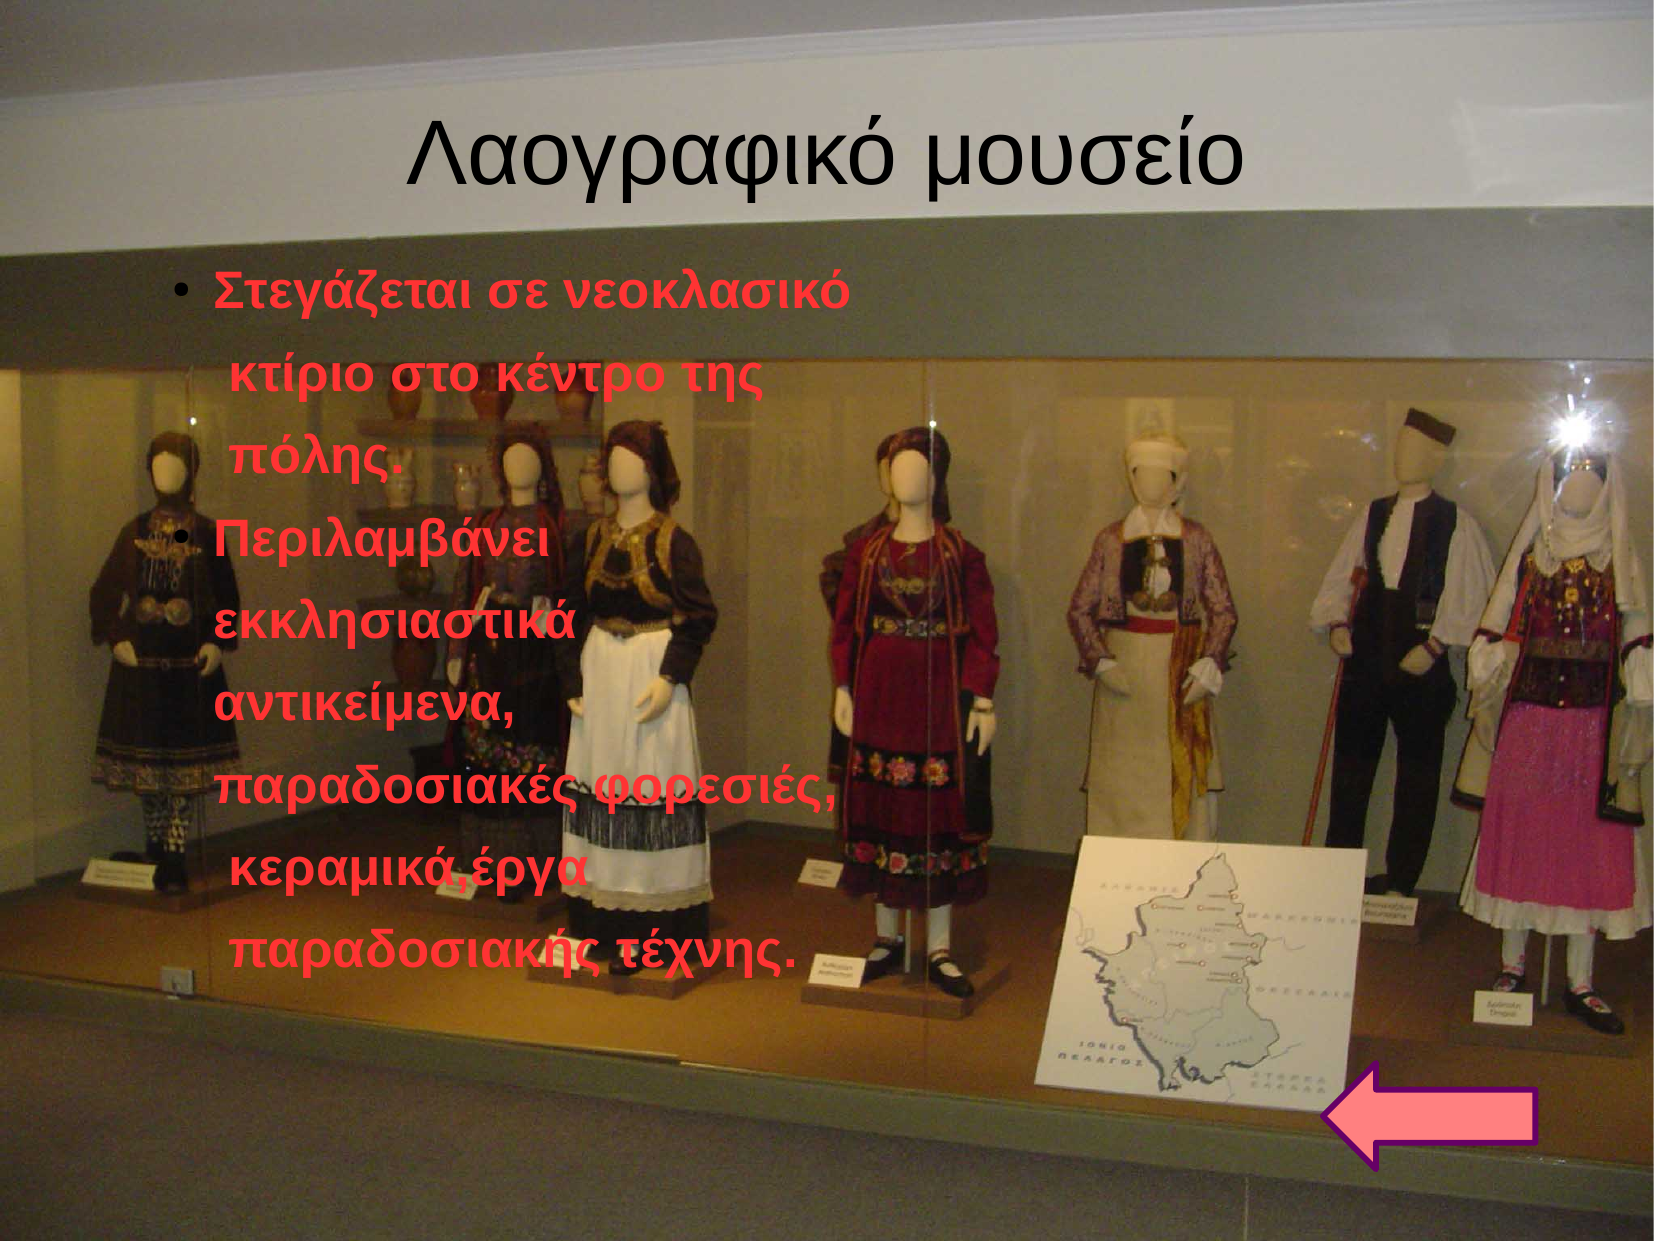

# Λαογραφικό μουσείο
Στεγάζεται σε νεοκλασικό
 κτίριο στο κέντρο της
 πόλης.
Περιλαμβάνει
εκκλησιαστικά
αντικείμενα,
παραδοσιακές φορεσιές,
 κεραμικά,έργα
 παραδοσιακής τέχνης.